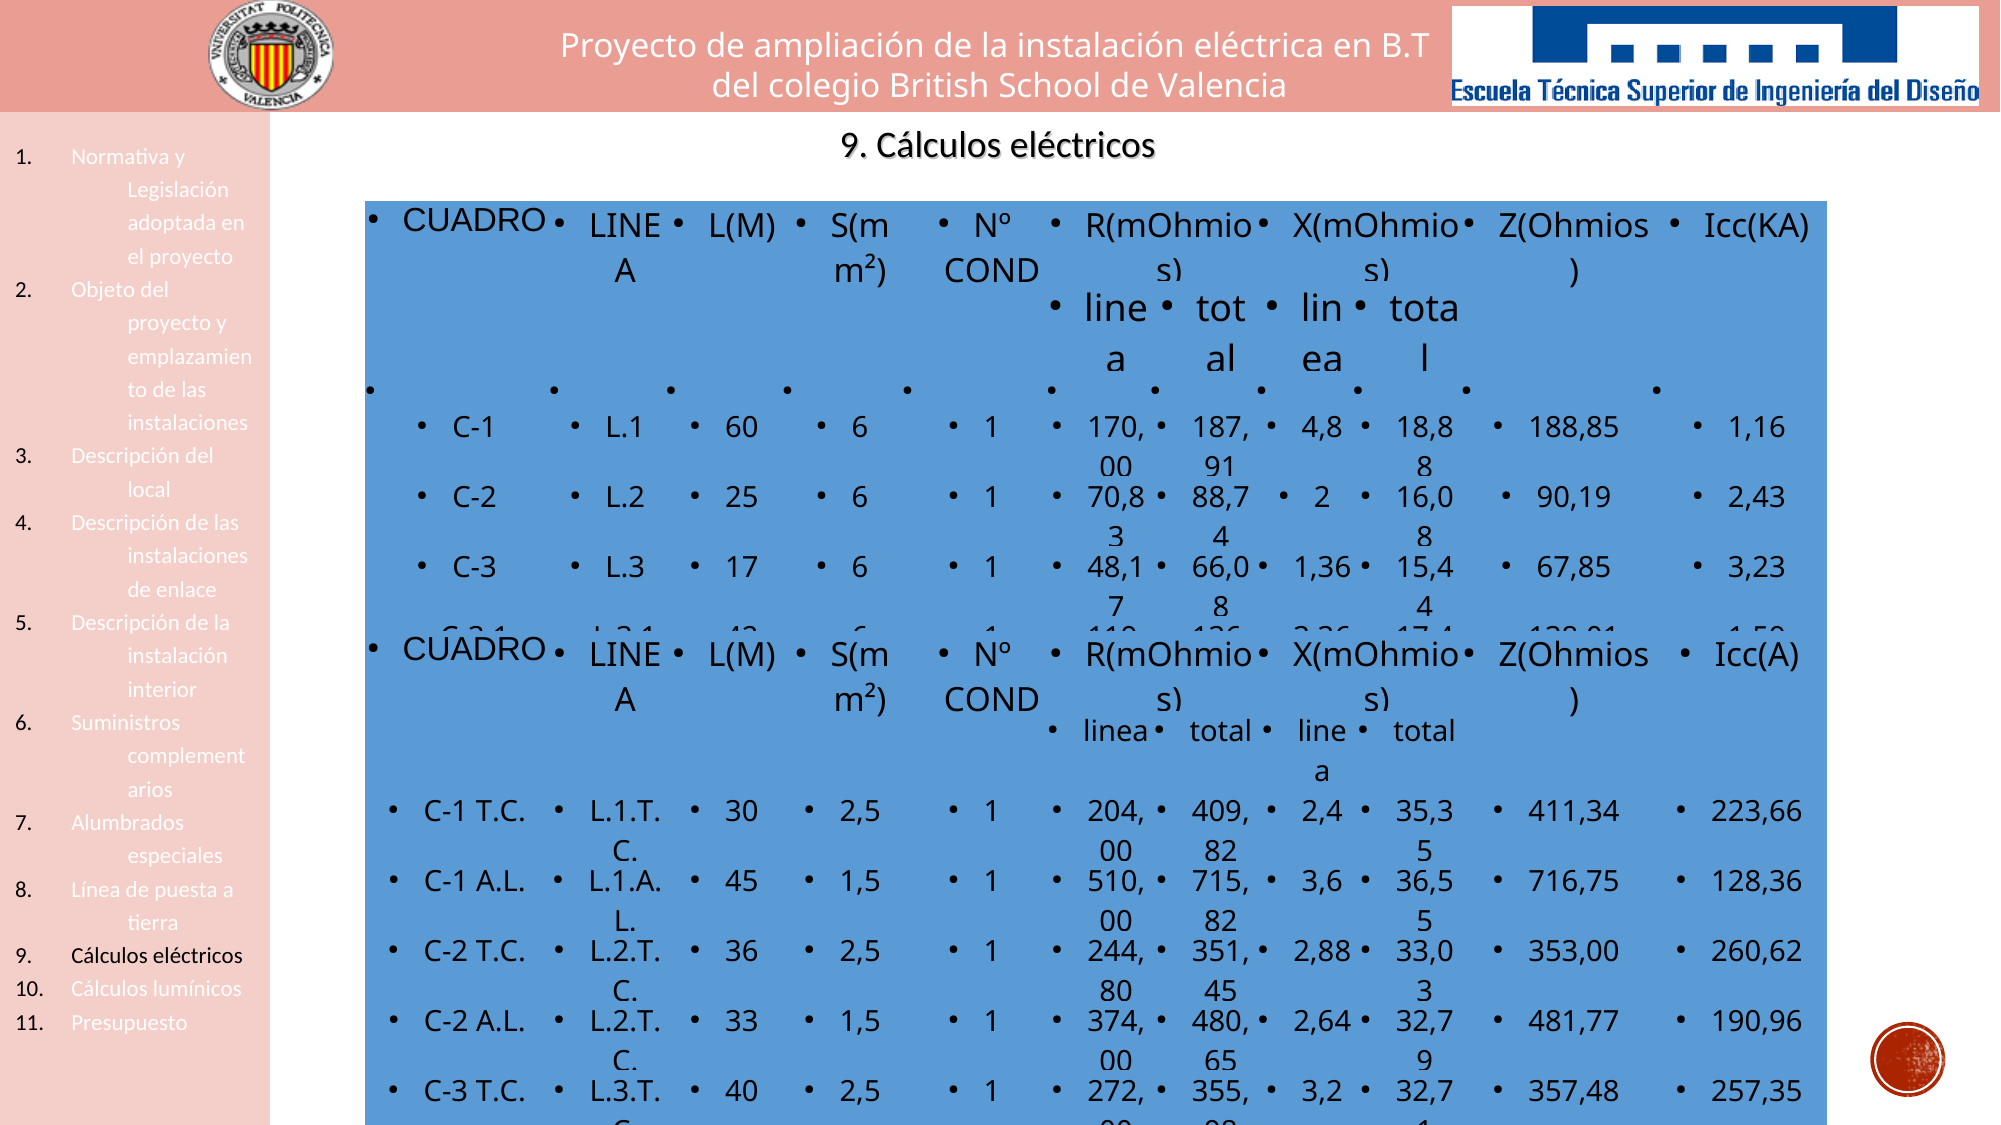

Proyecto de ampliación de la instalación eléctrica en B.T
del colegio British School de Valencia
Normativa y Legislación adoptada en el proyecto
Objeto del proyecto y emplazamiento de las instalaciones
Descripción del local
Descripción de las instalaciones de enlace
Descripción de la instalación interior
Suministros complementarios
Alumbrados especiales
Línea de puesta a tierra
Cálculos eléctricos
Cálculos lumínicos
Presupuesto
9. Cálculos eléctricos
| CUADRO | LINEA | L(M) | S(mm²) | Nº COND | R(mOhmios) | | X(mOhmios) | | Z(Ohmios) | Icc(KA) |
| --- | --- | --- | --- | --- | --- | --- | --- | --- | --- | --- |
| | | | | | linea | total | linea | total | | |
| | | | | | | | | | | |
| C-1 | L.1 | 60 | 6 | 1 | 170,00 | 187,91 | 4,8 | 18,88 | 188,85 | 1,16 |
| C-2 | L.2 | 25 | 6 | 1 | 70,83 | 88,74 | 2 | 16,08 | 90,19 | 2,43 |
| C-3 | L.3 | 17 | 6 | 1 | 48,17 | 66,08 | 1,36 | 15,44 | 67,85 | 3,23 |
| C-3.1 | L.3.1 | 42 | 6 | 1 | 119,00 | 136,91 | 3,36 | 17,44 | 138,01 | 1,59 |
| C-G | C-G | 6 | 6 | 1 | 17,00 | 34,91 | 0,48 | 14,56 | 37,82 | 5,80 |
| CUADRO | LINEA | L(M) | S(mm²) | Nº COND | R(mOhmios) | | X(mOhmios) | | Z(Ohmios) | Icc(A) |
| --- | --- | --- | --- | --- | --- | --- | --- | --- | --- | --- |
| | | | | | linea | total | linea | total | | |
| C-1 T.C. | L.1.T.C. | 30 | 2,5 | 1 | 204,00 | 409,82 | 2,4 | 35,35 | 411,34 | 223,66 |
| C-1 A.L. | L.1.A.L. | 45 | 1,5 | 1 | 510,00 | 715,82 | 3,6 | 36,55 | 716,75 | 128,36 |
| C-2 T.C. | L.2.T.C. | 36 | 2,5 | 1 | 244,80 | 351,45 | 2,88 | 33,03 | 353,00 | 260,62 |
| C-2 A.L. | L.2.T.C. | 33 | 1,5 | 1 | 374,00 | 480,65 | 2,64 | 32,79 | 481,77 | 190,96 |
| C-3 T.C. | L.3.T.C. | 40 | 2,5 | 1 | 272,00 | 355,98 | 3,2 | 32,71 | 357,48 | 257,35 |
| C-3 A.L. | L.3.T.C. | 37 | 1,5 | 1 | 419,33 | 503,32 | 2,96 | 32,47 | 504,36 | 182,41 |
| C-3.1 T.C. | L.G.T.C. | 42 | 2,5 | 1 | 285,60 | 440,42 | 3,36 | 34,87 | 441,80 | 208,24 |
| C-G A.L. | L.G.T.C. | 52 | 1,5 | 1 | 589,33 | 642,15 | 4,16 | 32,79 | 642,99 | 143,08 |